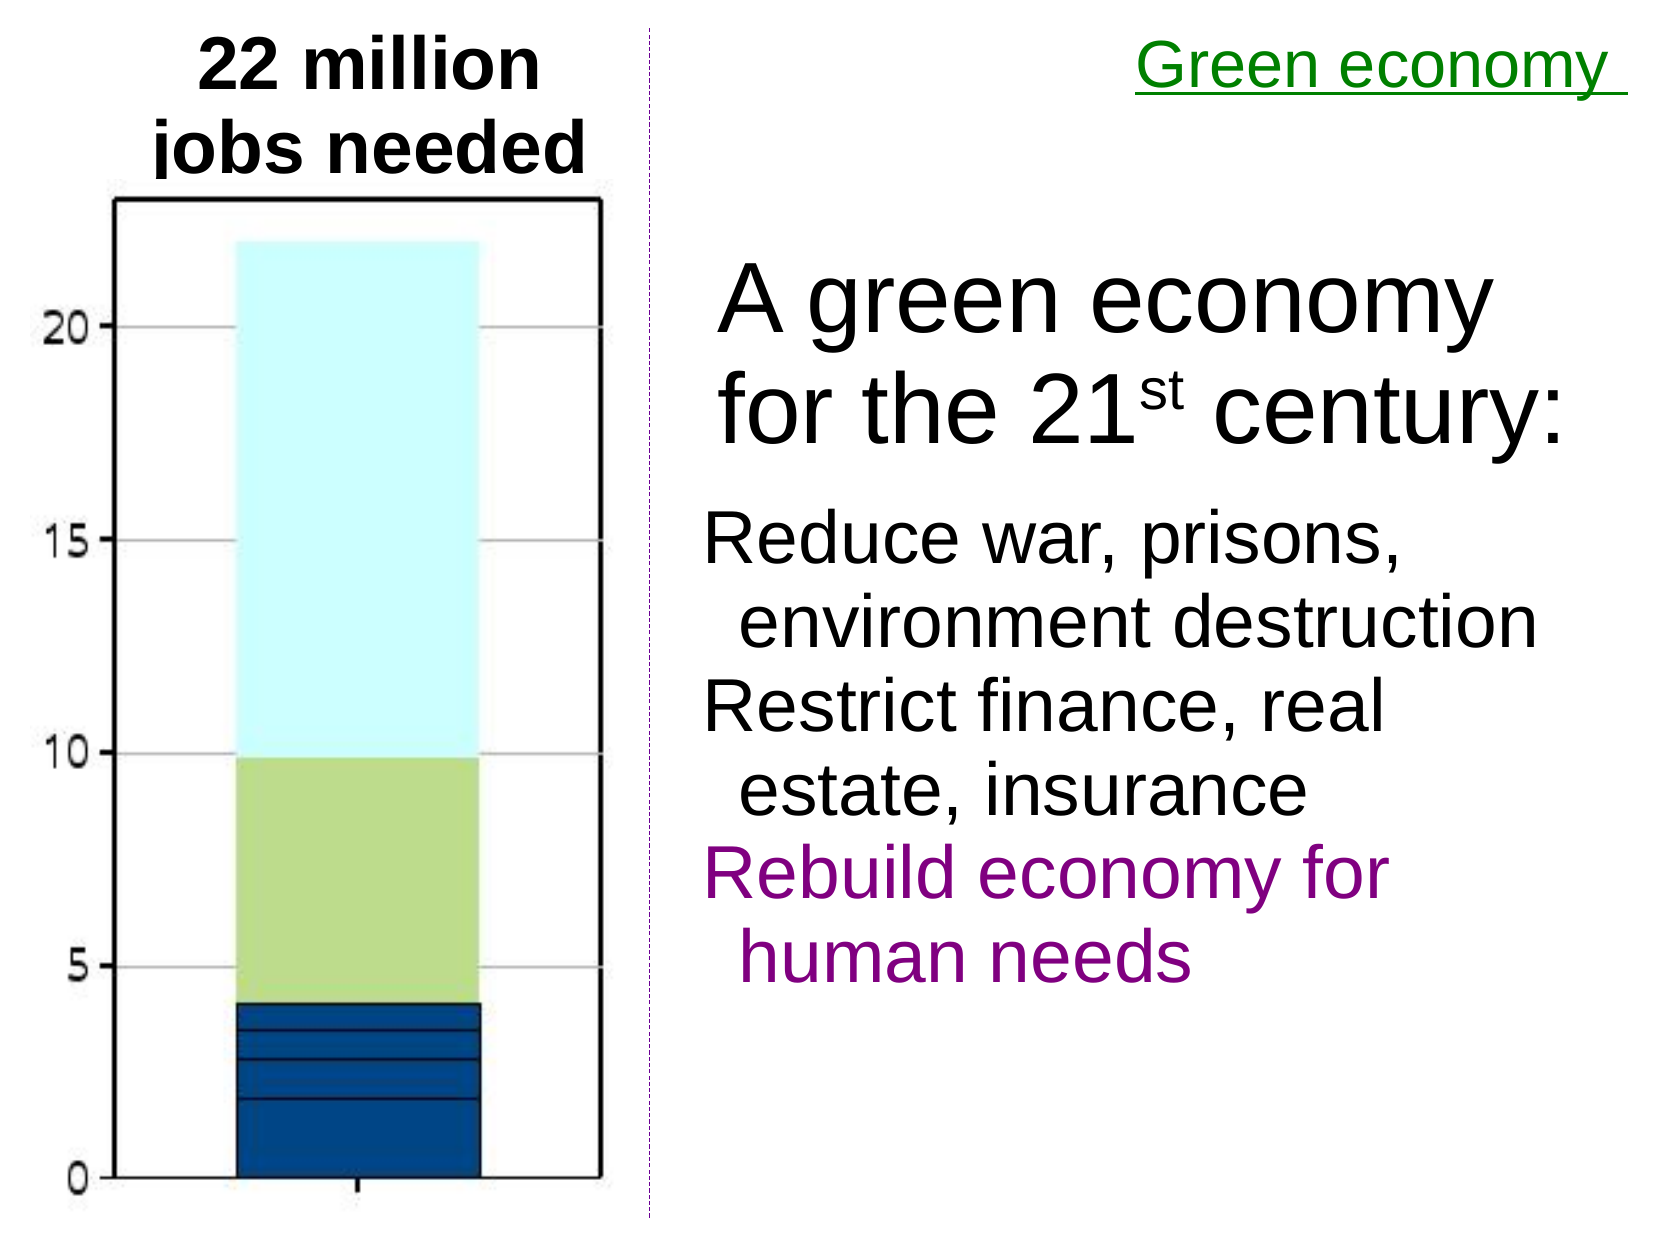

22 million
jobs needed
Green economy
A green economy for the 21st century:
Reduce war, prisons, environment destruction
Restrict finance, real estate, insurance
Rebuild economy for human needs